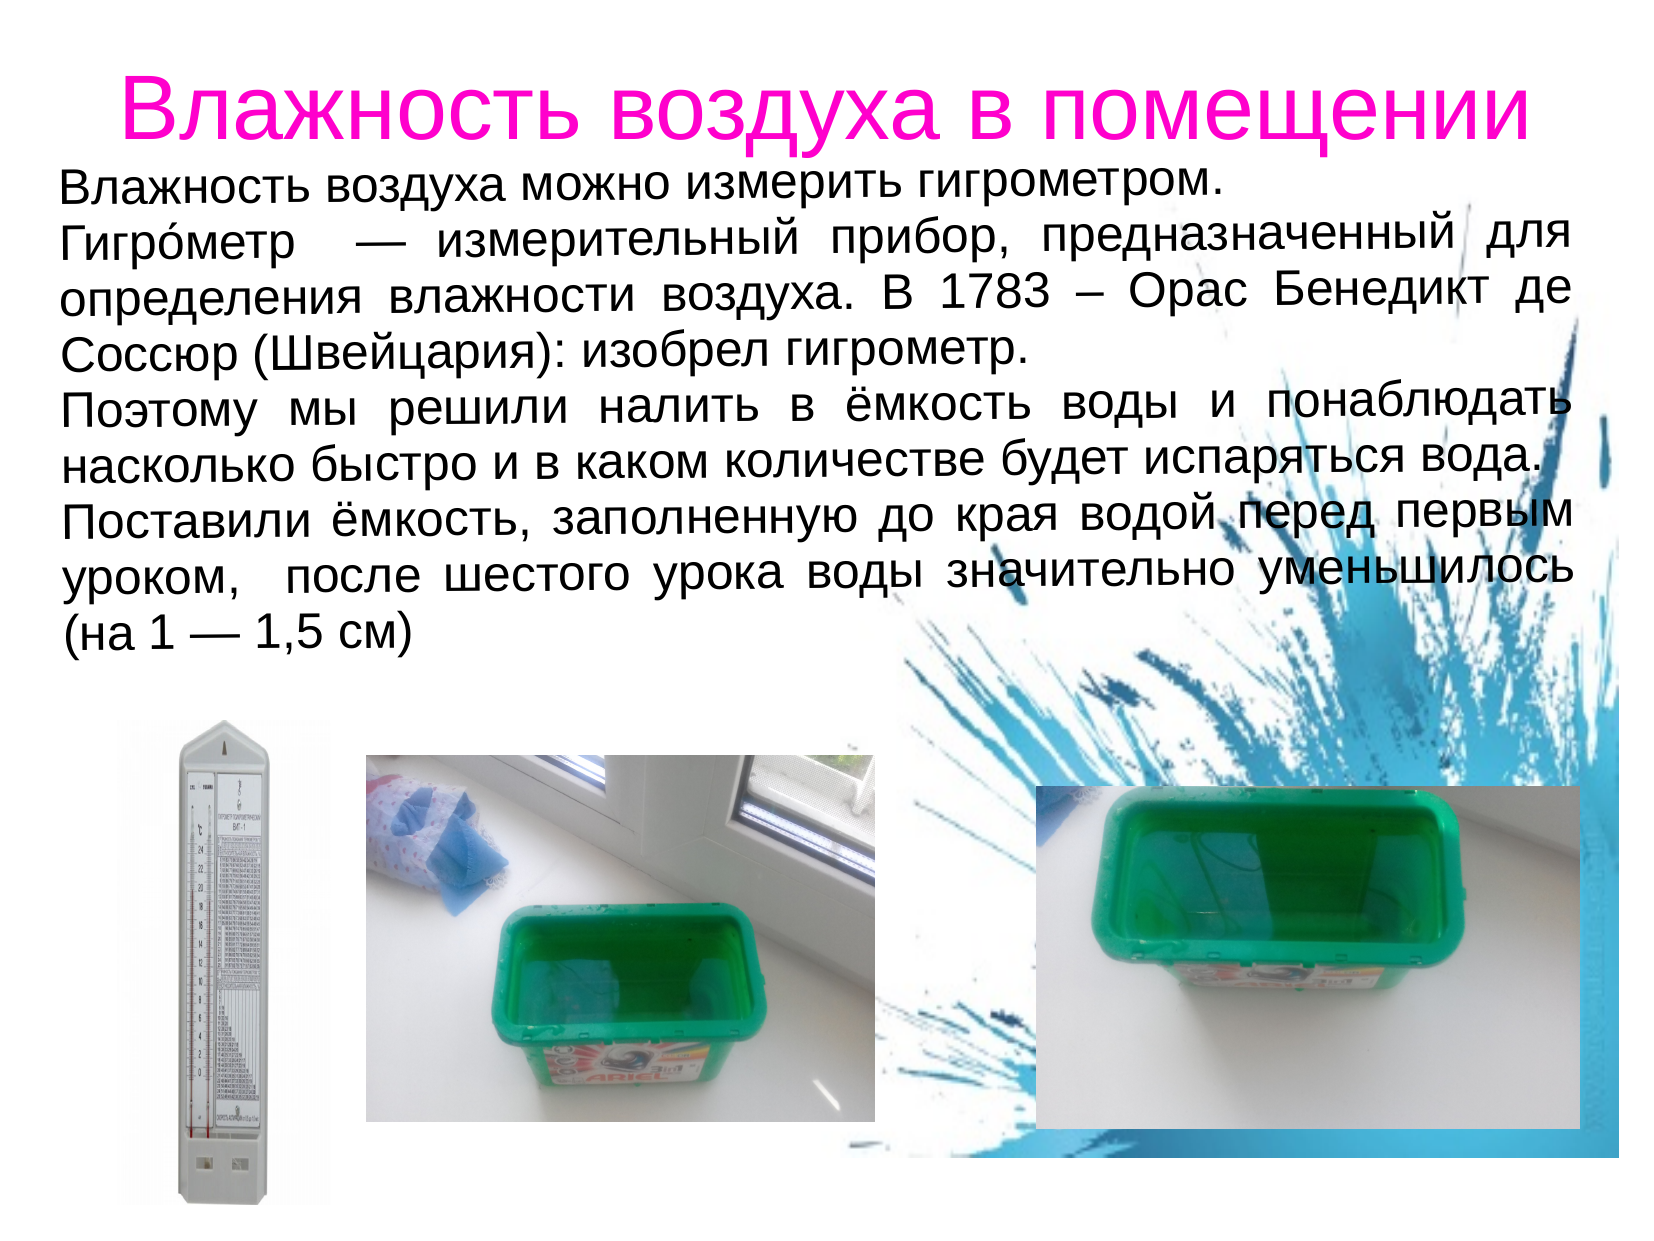

# Влажность воздуха в помещении
Влажность воздуха можно измерить гигрометром.
Гигро́метр — измерительный прибор, предназначенный для определения влажности воздуха. В 1783 – Орас Бенедикт де Соссюр (Швейцария): изобрел гигрометр.
Поэтому мы решили налить в ёмкость воды и понаблюдать насколько быстро и в каком количестве будет испаряться вода.
Поставили ёмкость, заполненную до края водой перед первым уроком, после шестого урока воды значительно уменьшилось (на 1 — 1,5 см)